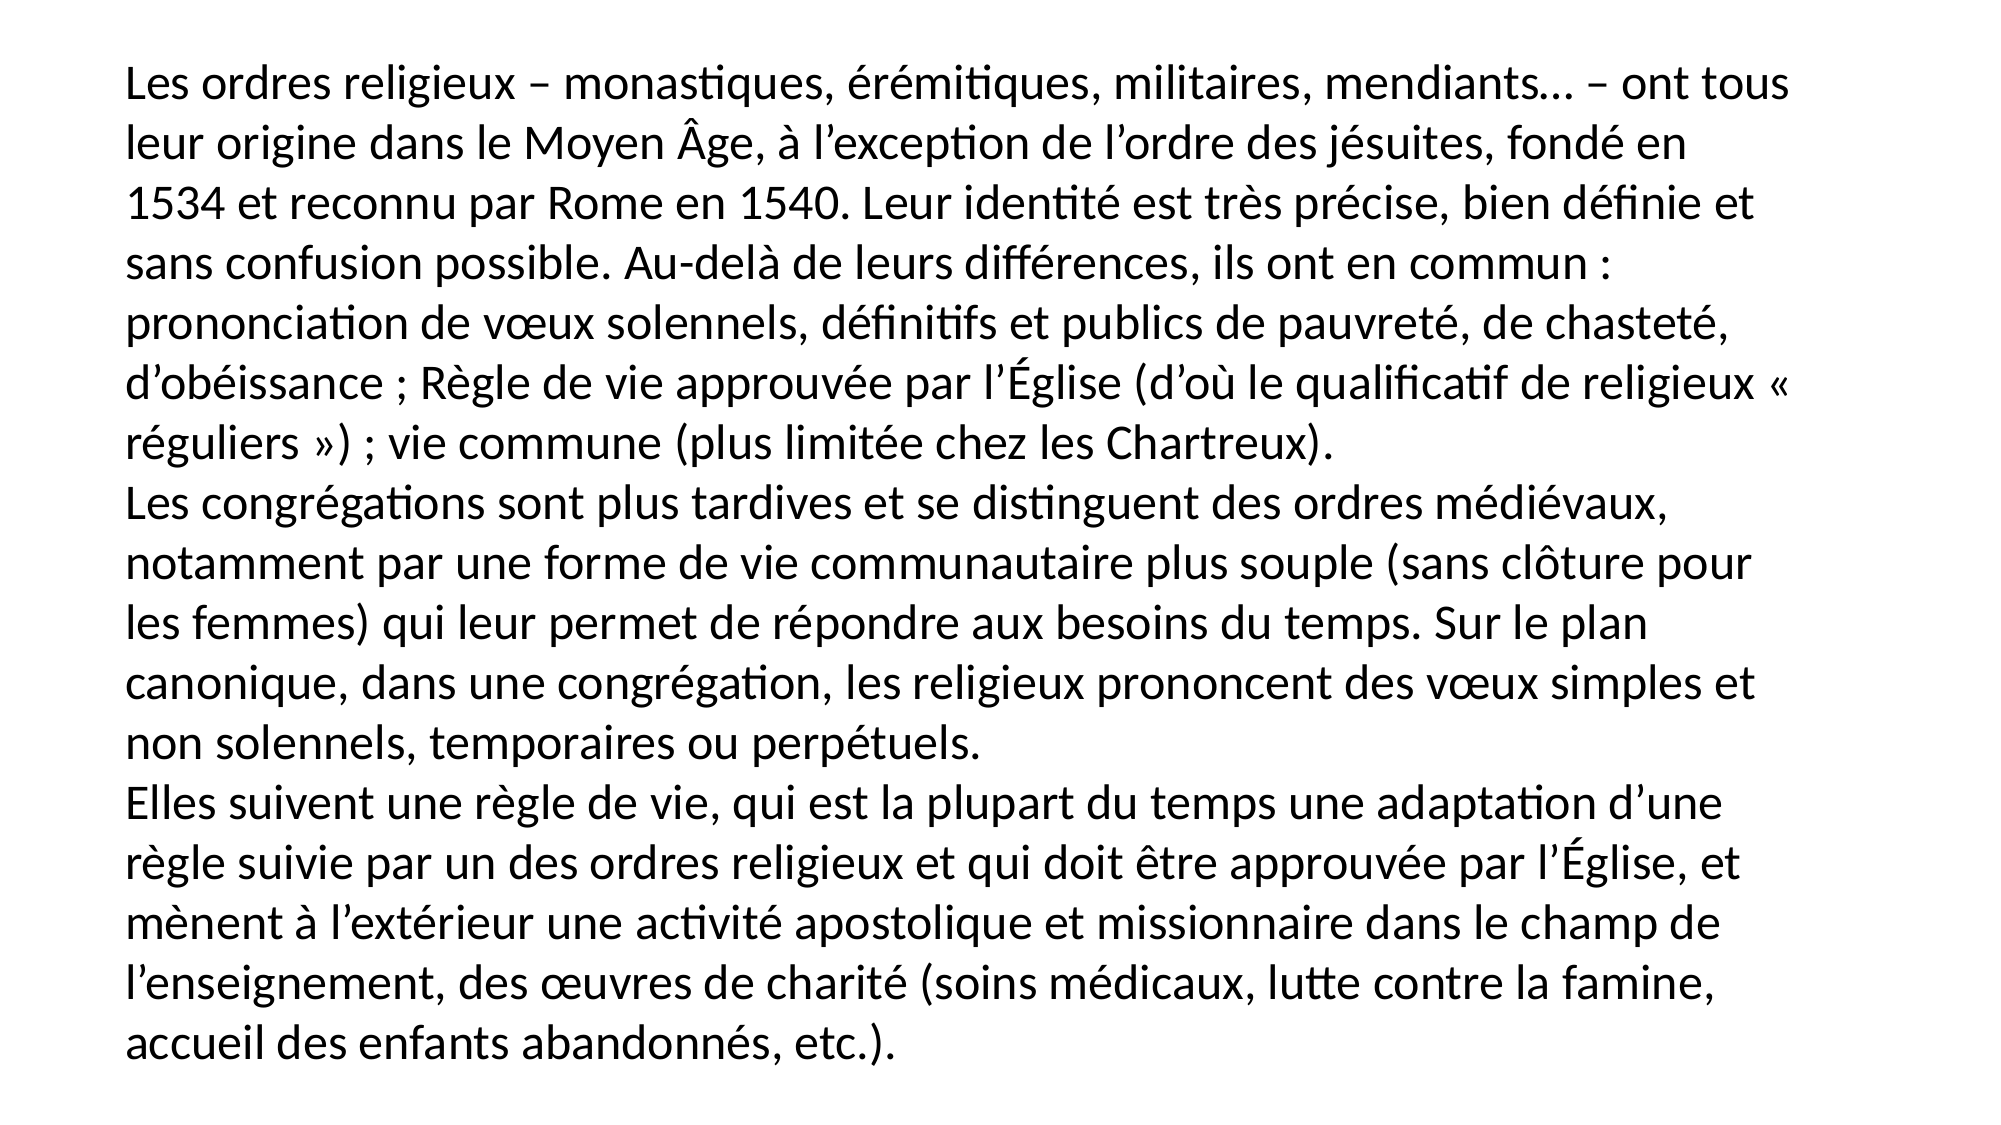

Les ordres religieux – monastiques, érémitiques, militaires, mendiants… – ont tous leur origine dans le Moyen Âge, à l’exception de l’ordre des jésuites, fondé en 1534 et reconnu par Rome en 1540. Leur identité est très précise, bien définie et sans confusion possible. Au-delà de leurs différences, ils ont en commun : prononciation de vœux solennels, définitifs et publics de pauvreté, de chasteté, d’obéissance ; Règle de vie approuvée par l’Église (d’où le qualificatif de religieux « réguliers ») ; vie commune (plus limitée chez les Chartreux).
Les congrégations sont plus tardives et se distinguent des ordres médiévaux, notamment par une forme de vie communautaire plus souple (sans clôture pour les femmes) qui leur permet de répondre aux besoins du temps. Sur le plan canonique, dans une congrégation, les religieux prononcent des vœux simples et non solennels, temporaires ou perpétuels.
Elles suivent une règle de vie, qui est la plupart du temps une adaptation d’une règle suivie par un des ordres religieux et qui doit être approuvée par l’Église, et mènent à l’extérieur une activité apostolique et missionnaire dans le champ de l’enseignement, des œuvres de charité (soins médicaux, lutte contre la famine, accueil des enfants abandonnés, etc.).